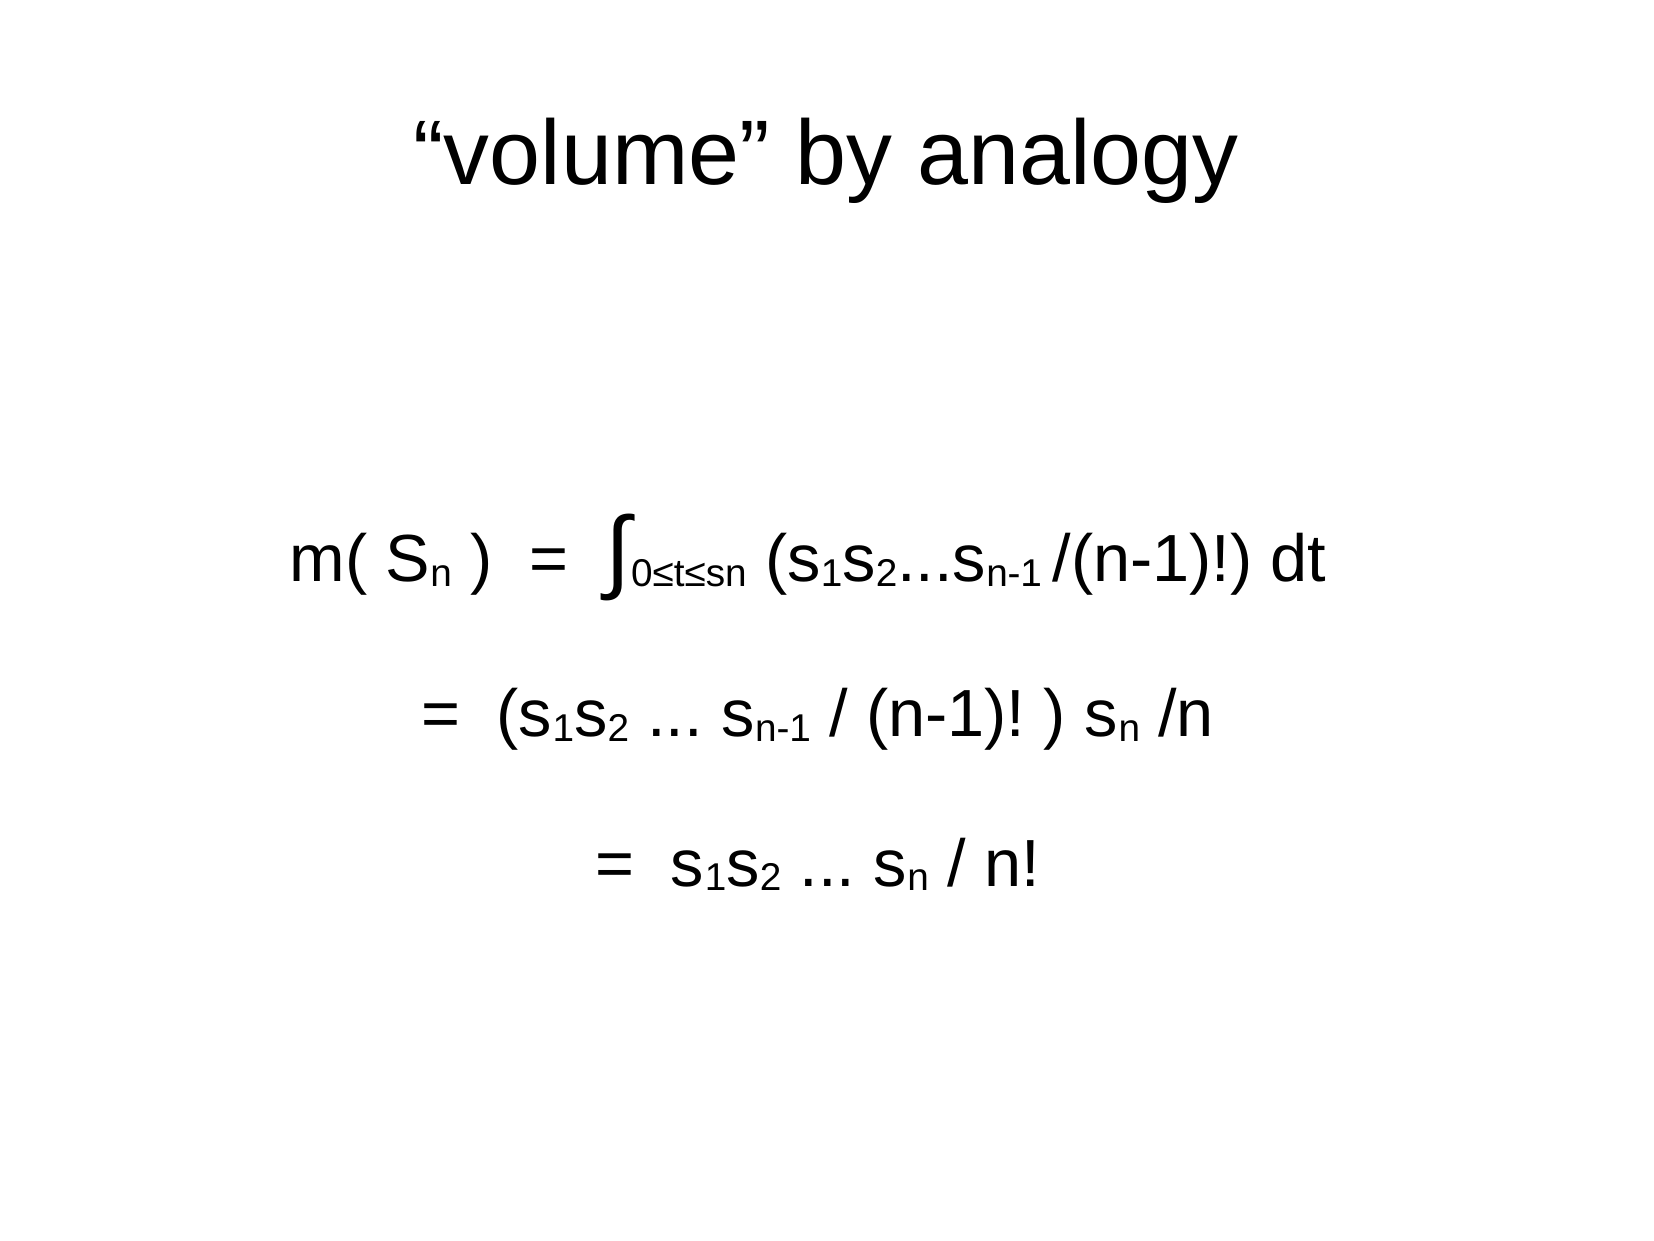

# “volume” by analogy
m( Sn ) = ∫0≤t≤sn (s1s2...sn-1 /(n-1)!) dt
= (s1s2 ... sn-1 / (n-1)! ) sn /n
= s1s2 ... sn / n!